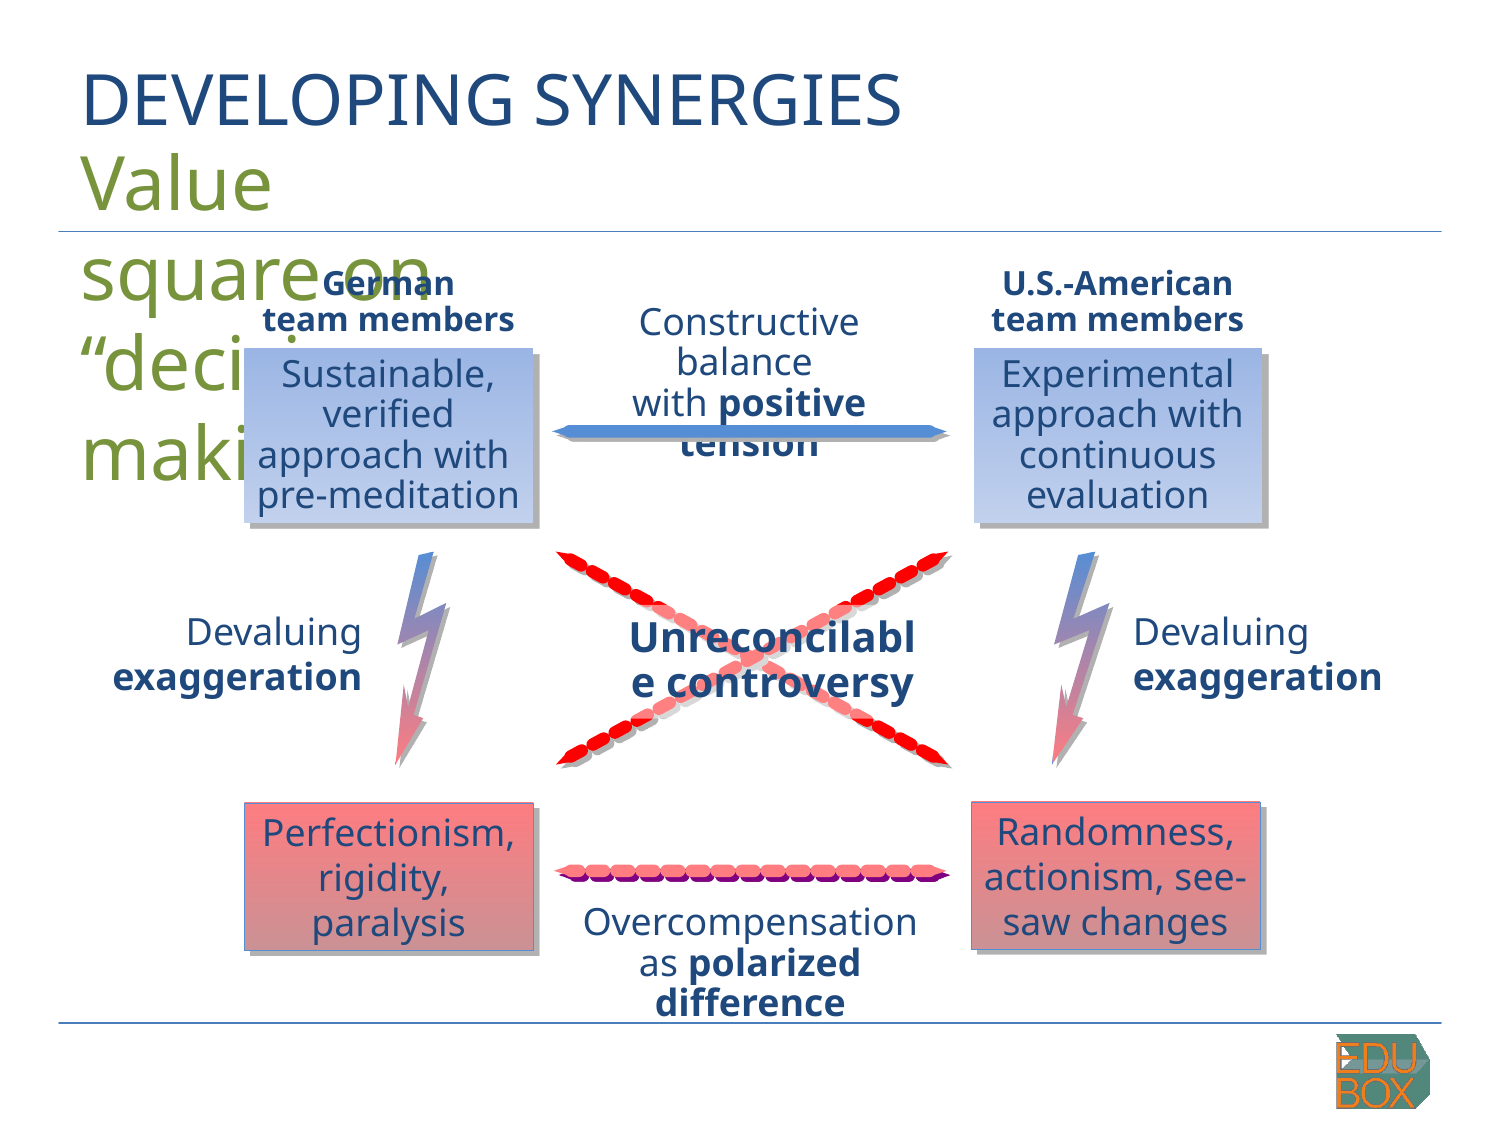

DEVELOPING SYNERGIES
# Value square on “decision making”
German
team members
U.S.-American team members
Constructive balance
with positive tension
Sustainable, verified approach with
pre-meditation
Experimental approach with continuous evaluation
Unreconcilable controversy
Devaluing exaggeration
Perfectionism, rigidity,
paralysis
Devaluing exaggeration
Randomness, actionism, see-saw changes
Overcompensation
as polarized difference